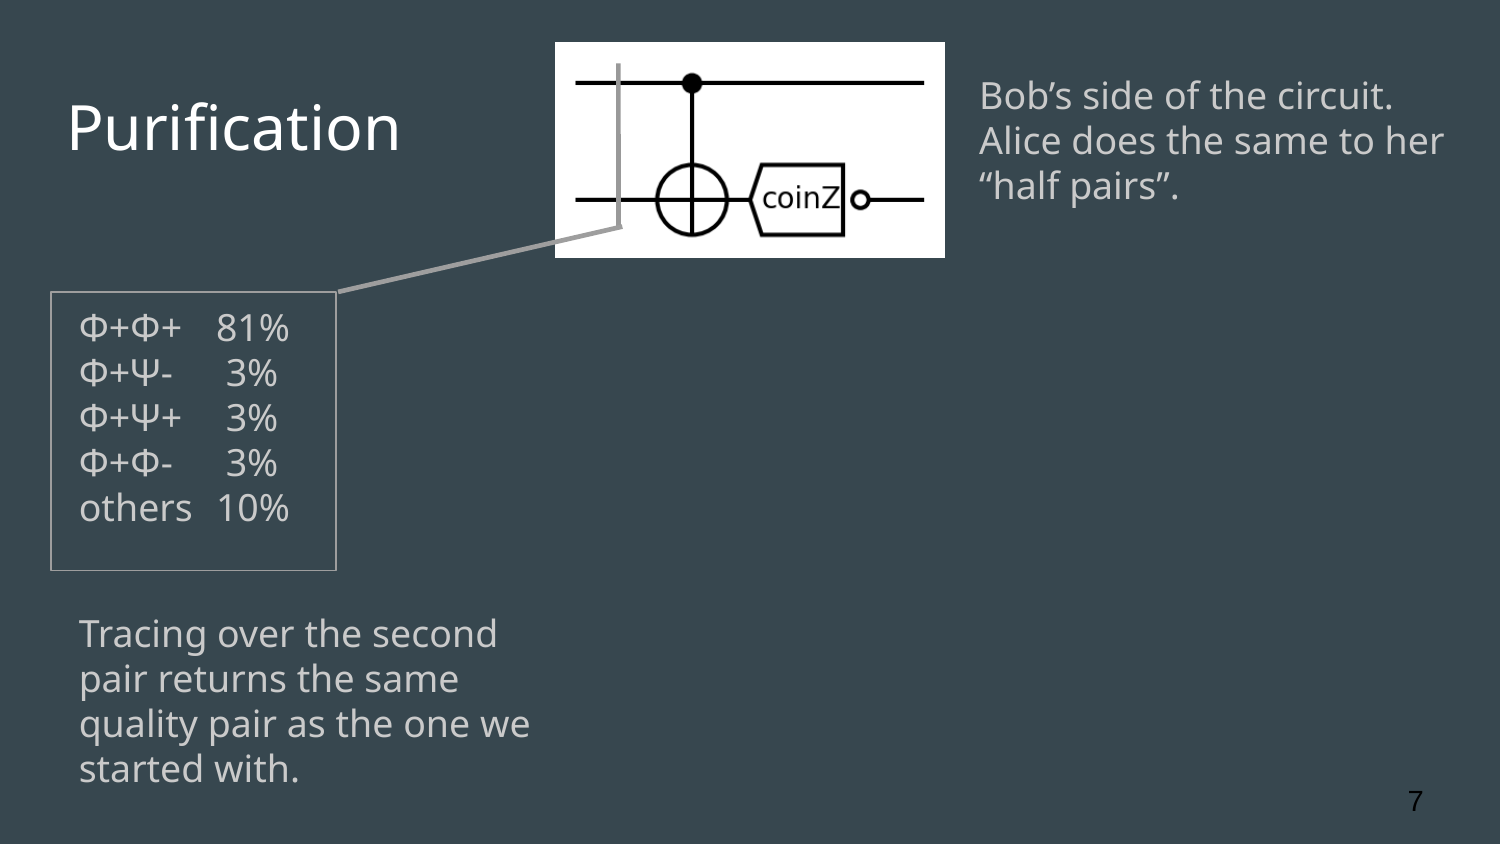

Bob’s side of the circuit.
Alice does the same to her “half pairs”.
# Purification
Φ+Φ+
Φ+Ψ-
Φ+Ψ+
Φ+Φ-
others
81%
 3%
 3%
 3%
10%
Tracing over the second pair returns the same quality pair as the one we started with.